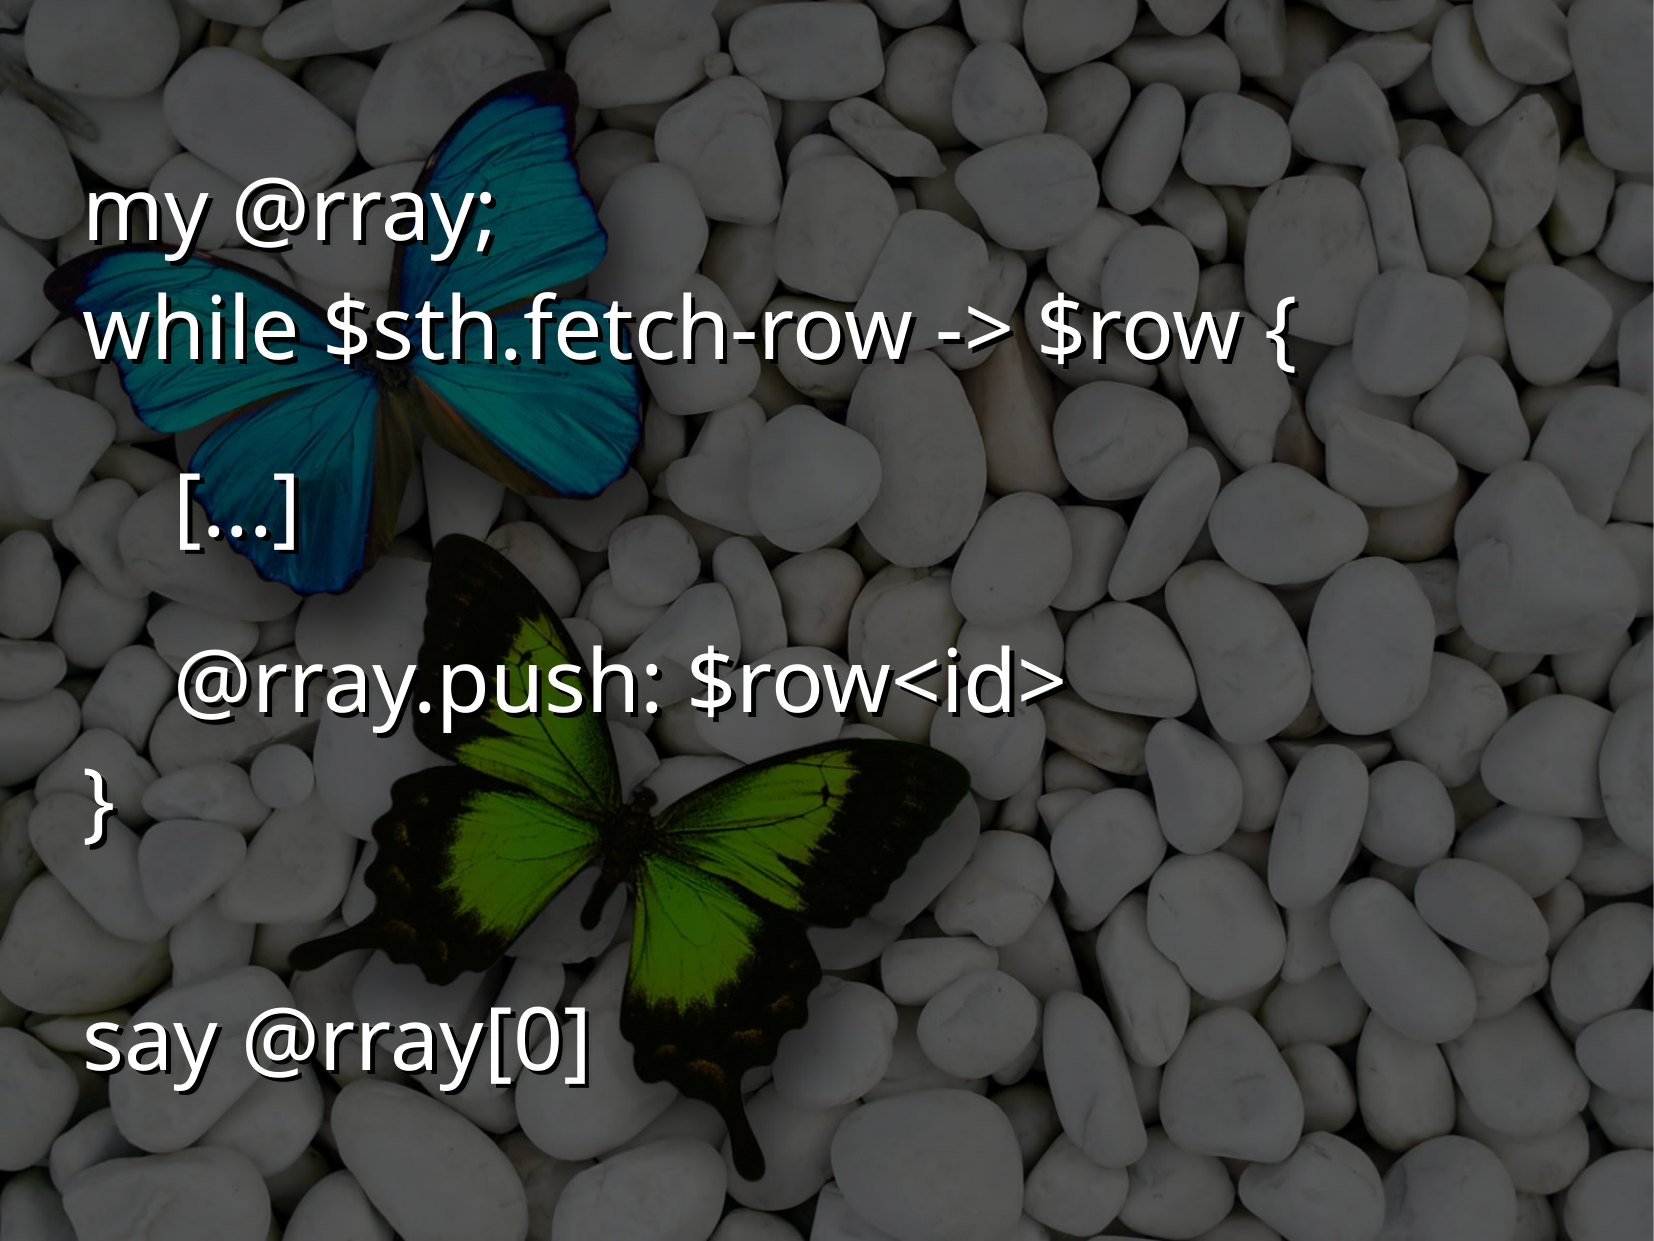

#
my @rray;
while $sth.fetch-row -> $row {
 [...]
 @rray.push: $row<id>
}
say @rray[0]